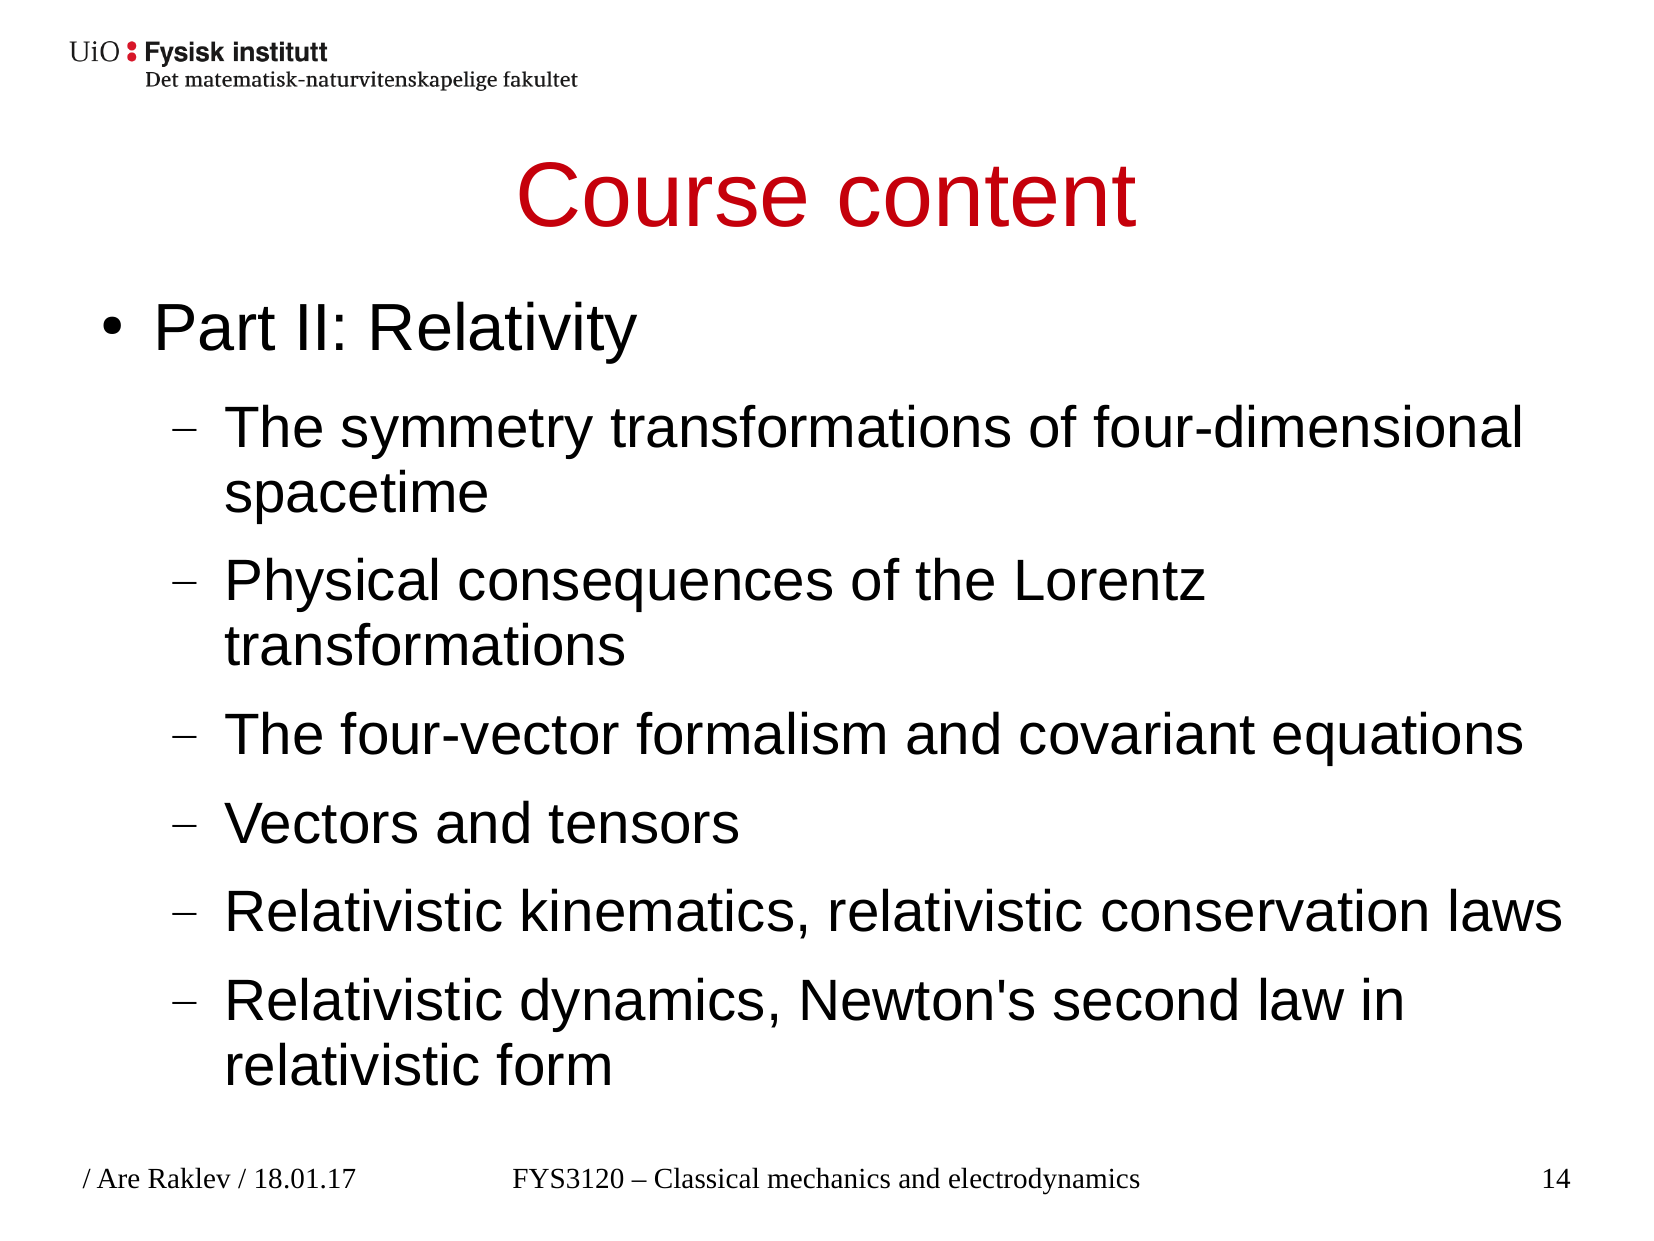

# Course content
Part II: Relativity
The symmetry transformations of four-dimensional spacetime
Physical consequences of the Lorentz transformations
The four-vector formalism and covariant equations
Vectors and tensors
Relativistic kinematics, relativistic conservation laws
Relativistic dynamics, Newton's second law in relativistic form
/ Are Raklev / 18.01.17
FYS3120 – Classical mechanics and electrodynamics
14